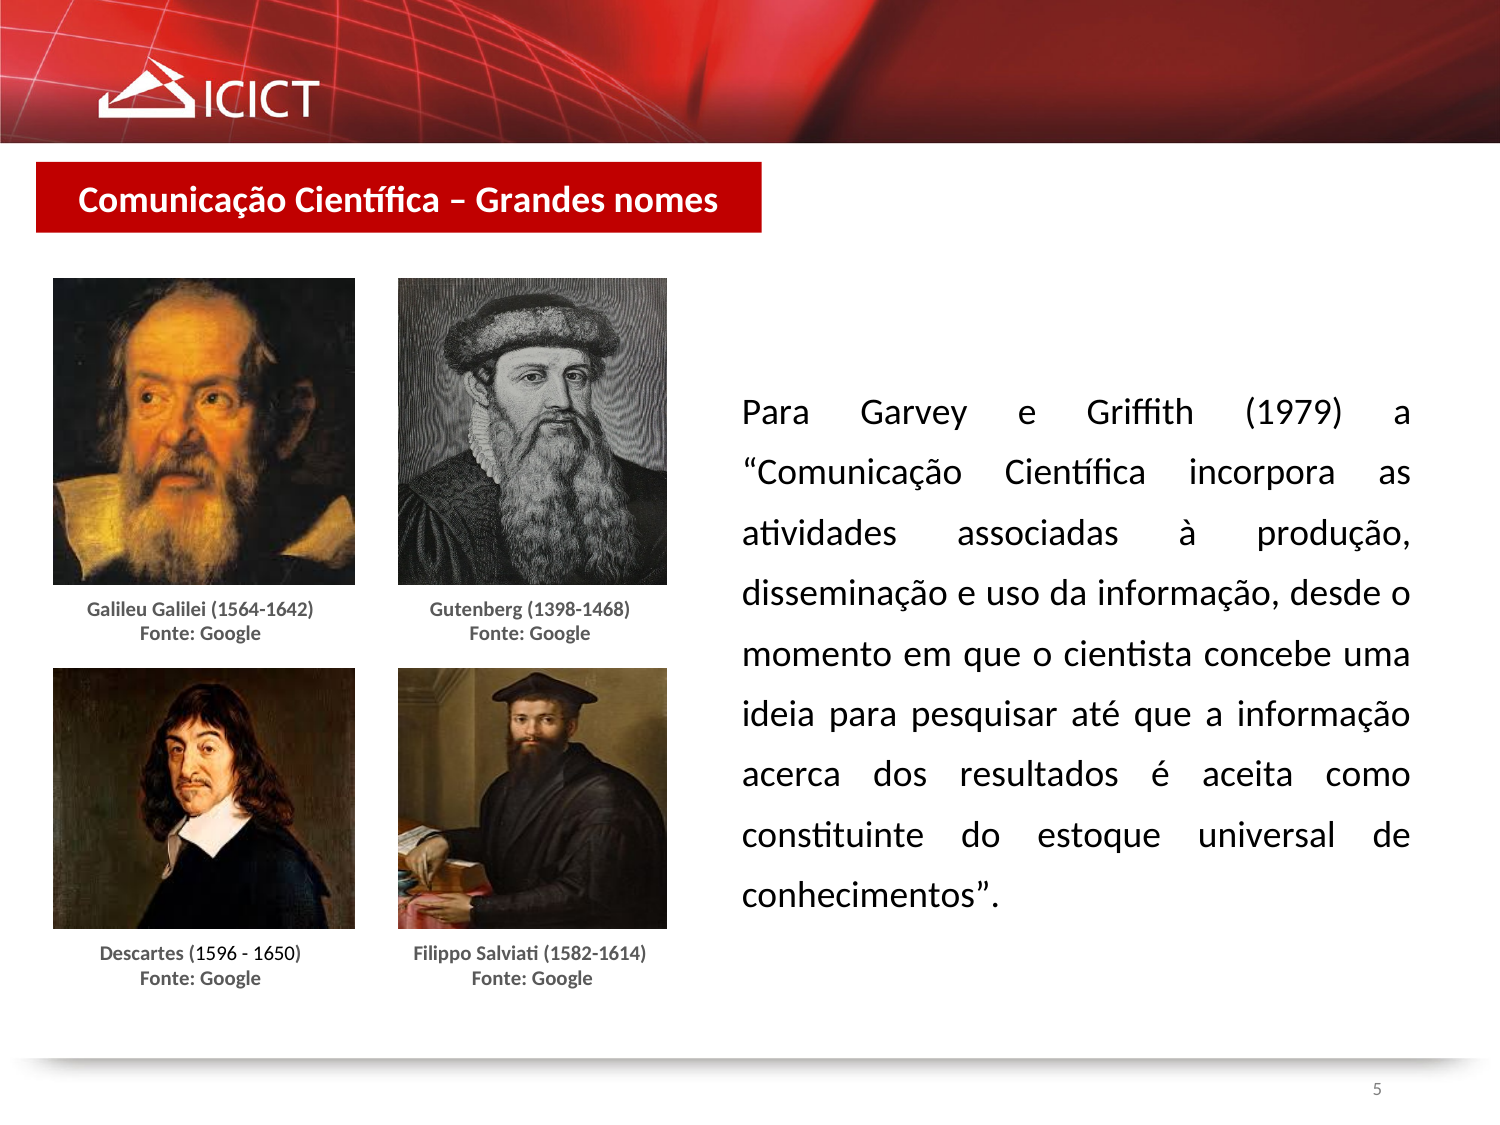

Comunicação Científica – Grandes nomes
Para Garvey e Griffith (1979) a “Comunicação Científica incorpora as atividades associadas à produção, disseminação e uso da informação, desde o momento em que o cientista concebe uma ideia para pesquisar até que a informação acerca dos resultados é aceita como constituinte do estoque universal de conhecimentos”.
Galileu Galilei (1564-1642)
Fonte: Google
Gutenberg (1398-1468)
Fonte: Google
Filippo Salviati (1582-1614)
Fonte: Google
Descartes (1596 - 1650)
Fonte: Google